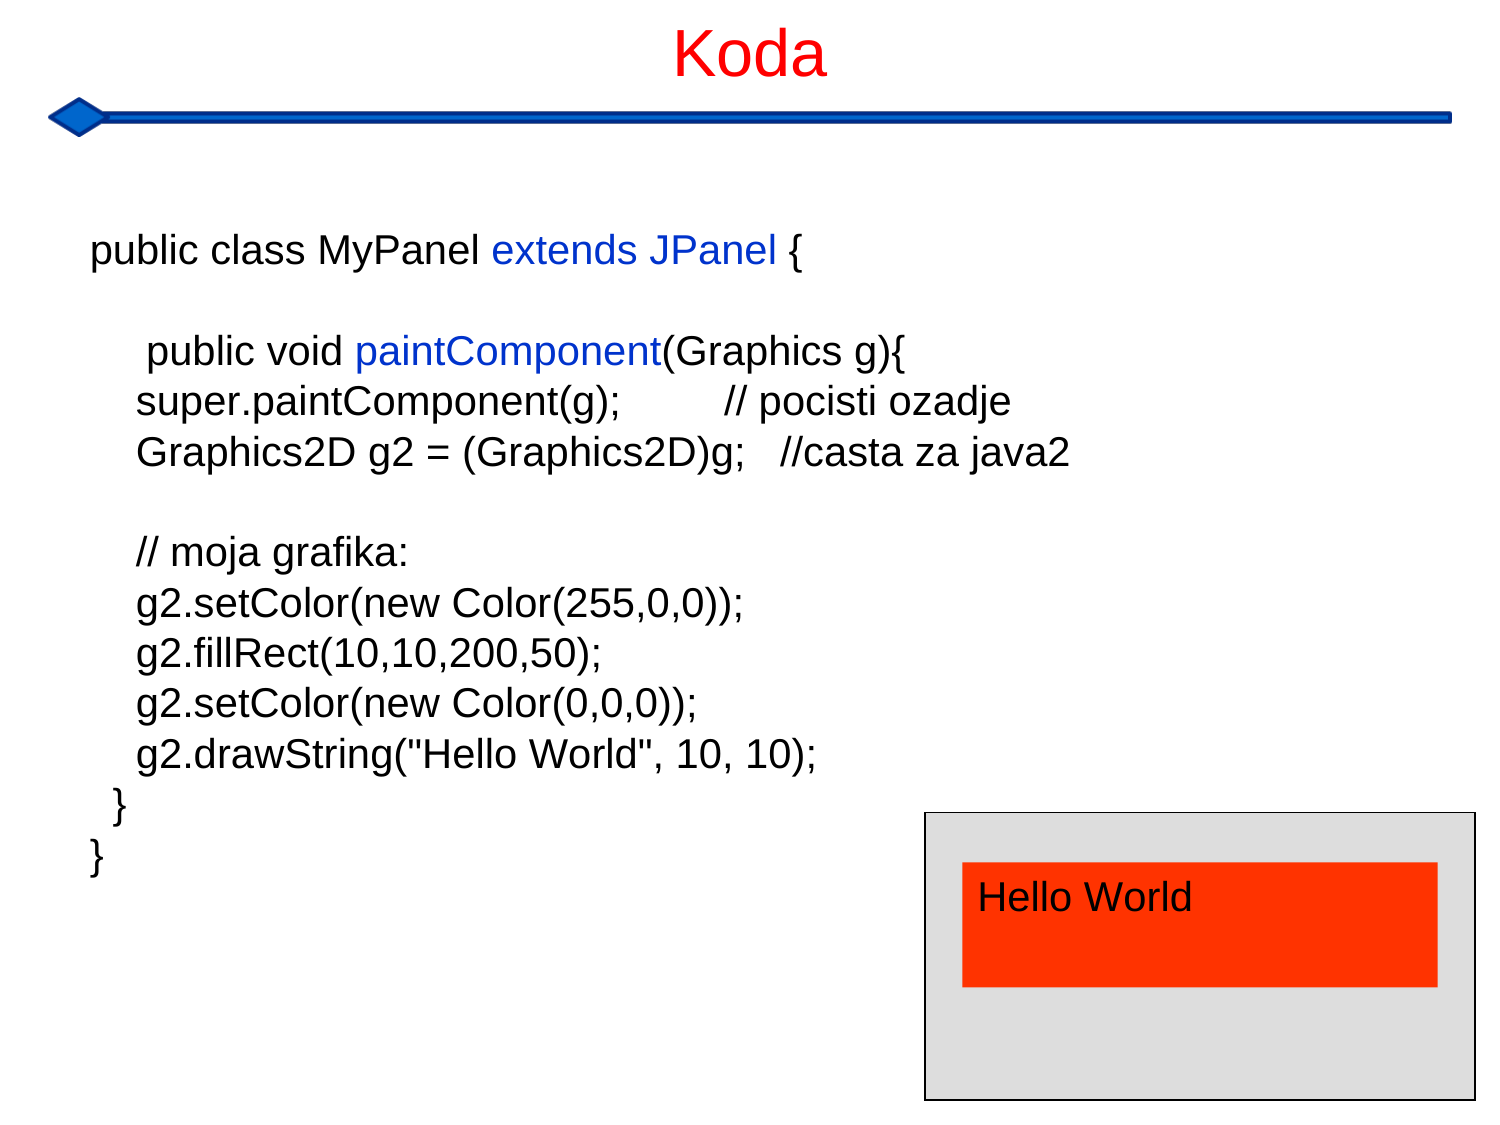

# Koda
public class MyPanel extends JPanel {
	public void paintComponent(Graphics g){
 super.paintComponent(g);	 // pocisti ozadje
 Graphics2D g2 = (Graphics2D)g; //casta za java2
 // moja grafika:
 g2.setColor(new Color(255,0,0));
 g2.fillRect(10,10,200,50);
 g2.setColor(new Color(0,0,0));
 g2.drawString("Hello World", 10, 10);
 }
}
Hello World